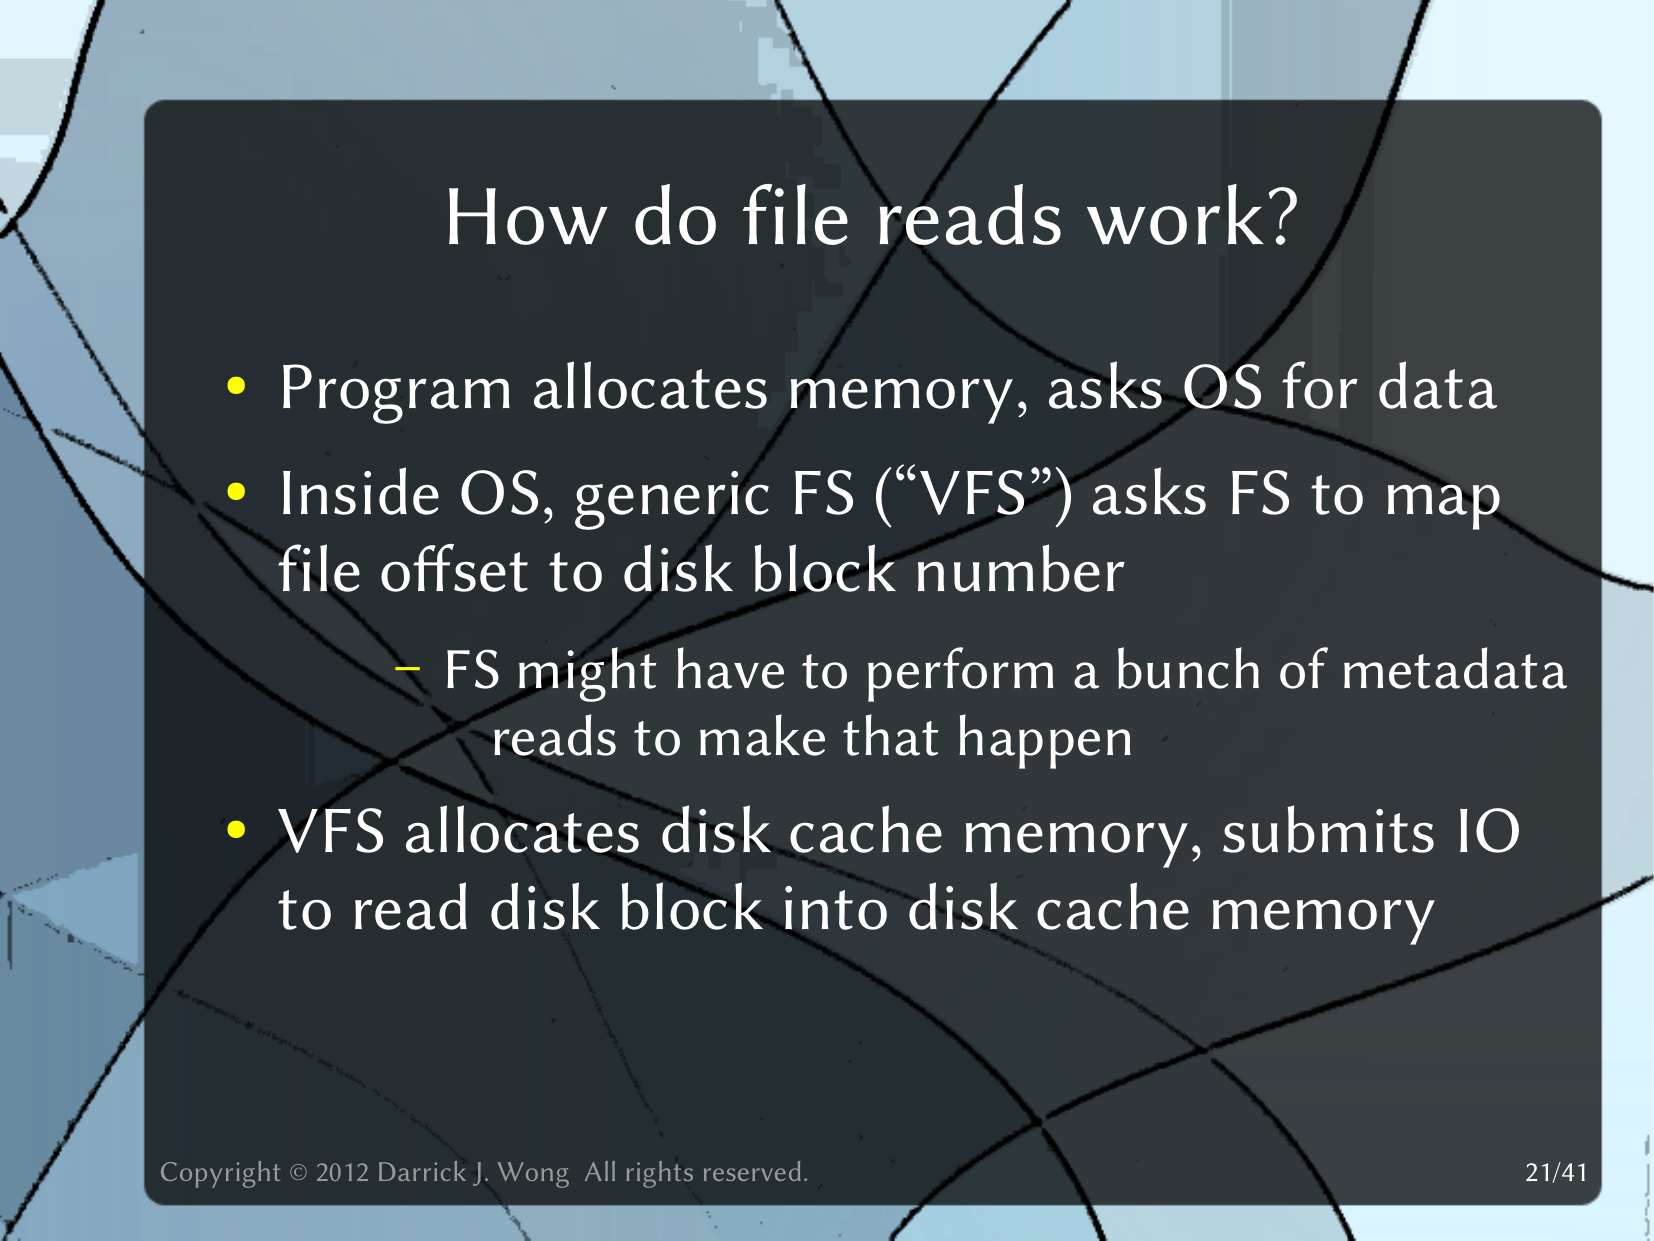

# How do file reads work?
Program allocates memory, asks OS for data
Inside OS, generic FS (“VFS”) asks FS to map file offset to disk block number
FS might have to perform a bunch of metadata reads to make that happen
VFS allocates disk cache memory, submits IO to read disk block into disk cache memory
21